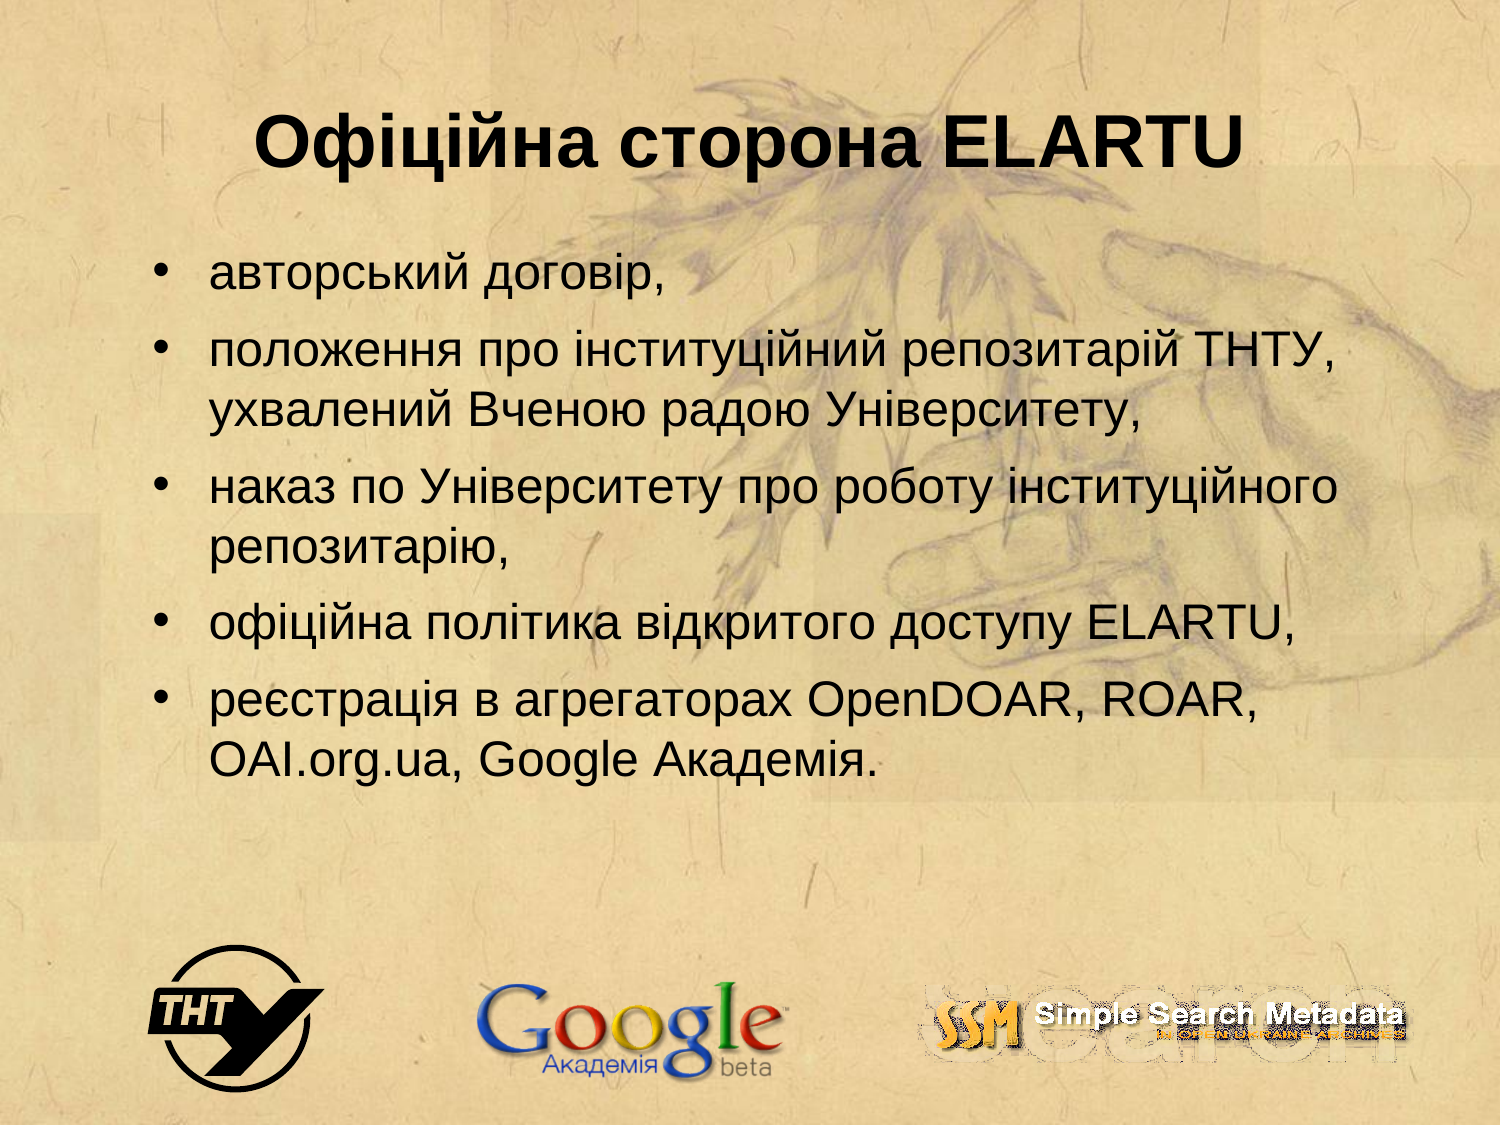

# Офіційна сторона ELARTU
авторський договір,
положення про інституційний репозитарій ТНТУ, ухвалений Вченою радою Університету,
наказ по Університету про роботу інституційного репозитарію,
офіційна політика відкритого доступу ELARTU,
реєстрація в агрегаторах OpenDOAR, ROAR, OAI.org.ua, Google Академія.